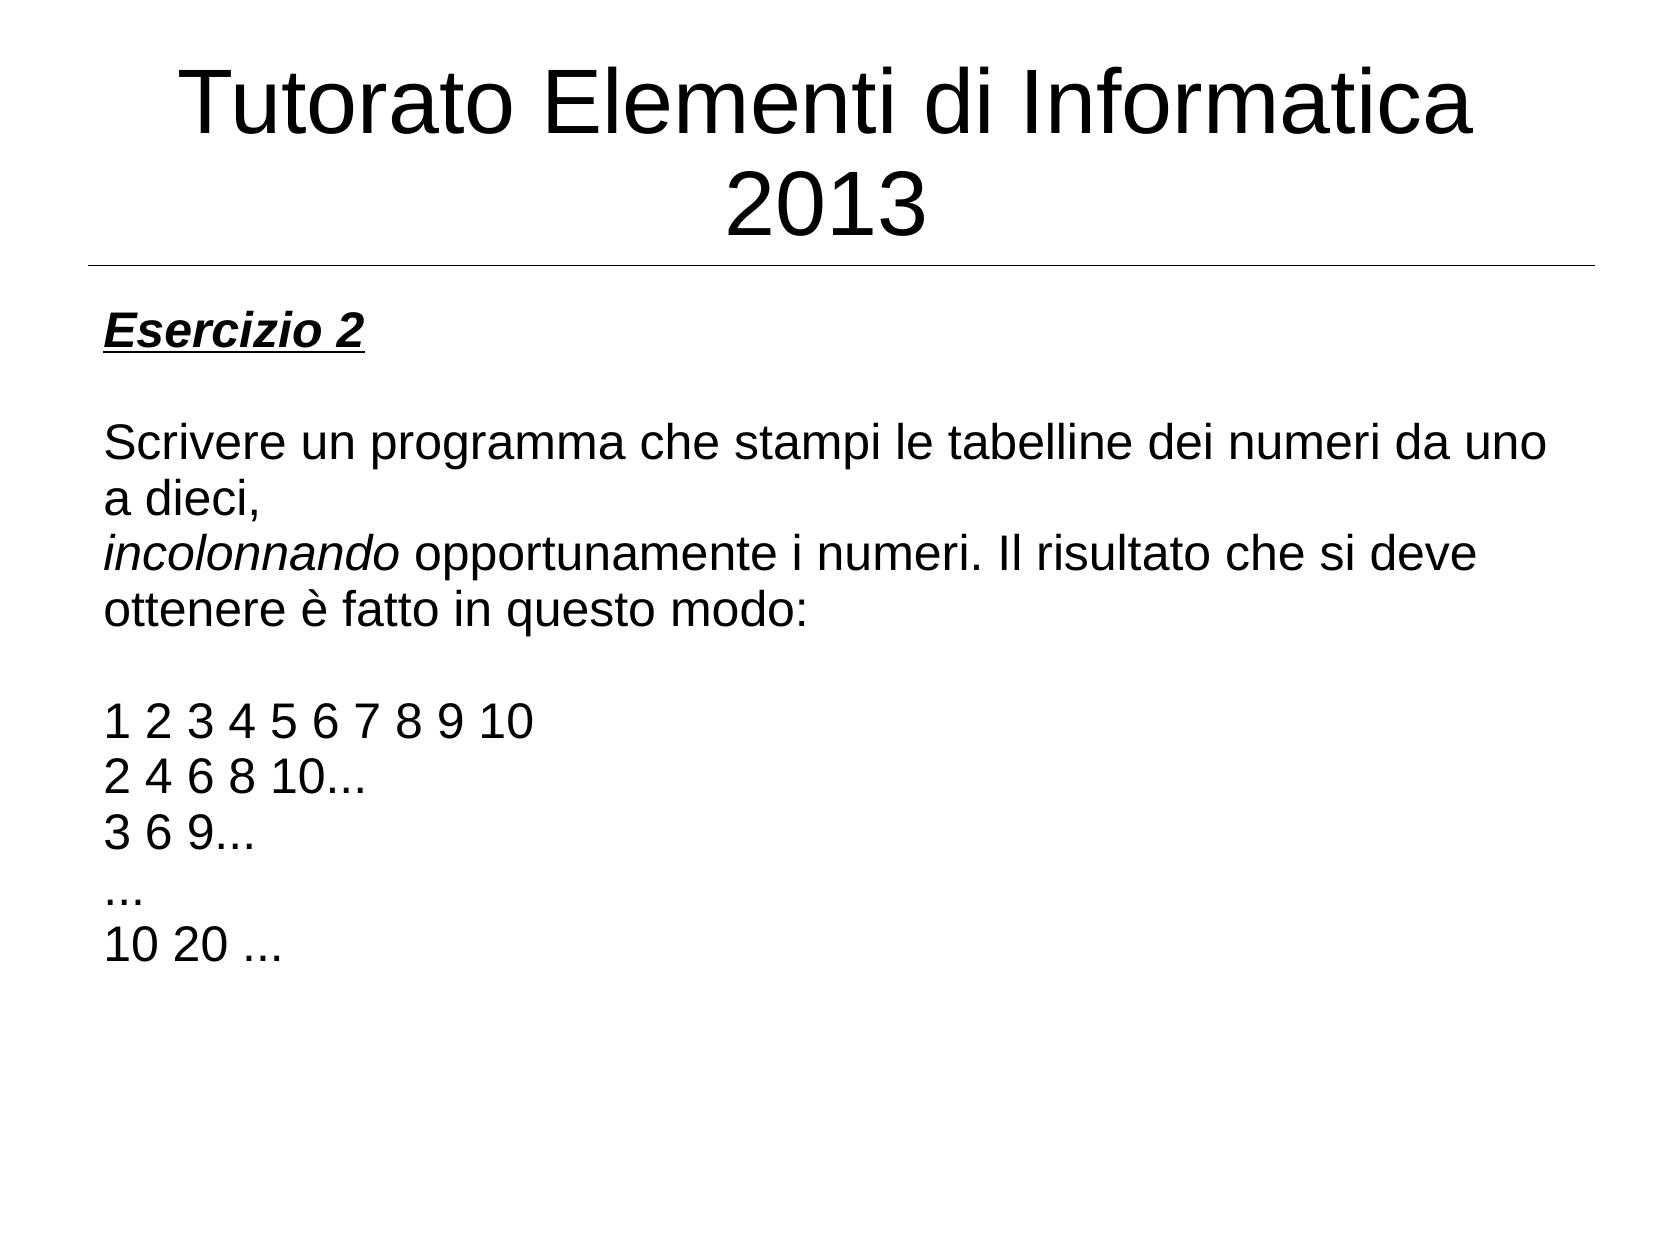

# Tutorato Elementi di Informatica 2013
Esercizio 2
Scrivere un programma che stampi le tabelline dei numeri da uno a dieci,
incolonnando opportunamente i numeri. Il risultato che si deve ottenere è fatto in questo modo:
1 2 3 4 5 6 7 8 9 10
2 4 6 8 10...
3 6 9...
...
10 20 ...